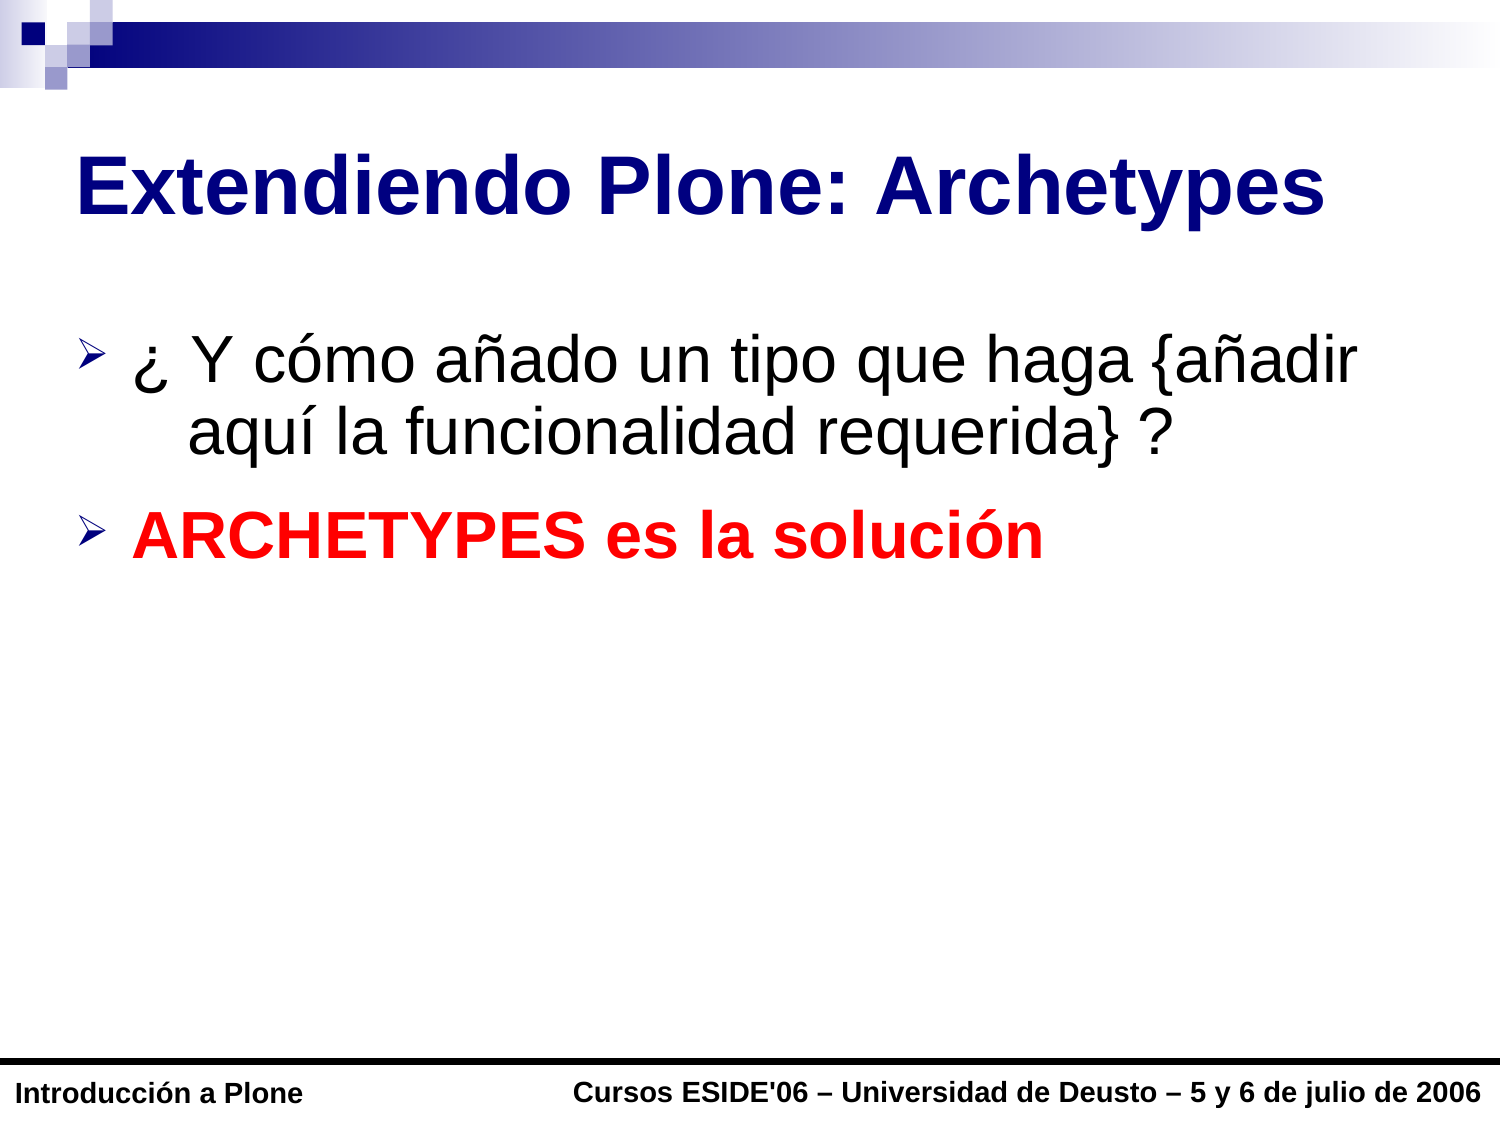

# Extendiendo Plone: Archetypes
¿ Y cómo añado un tipo que haga {añadir aquí la funcionalidad requerida} ?
ARCHETYPES es la solución